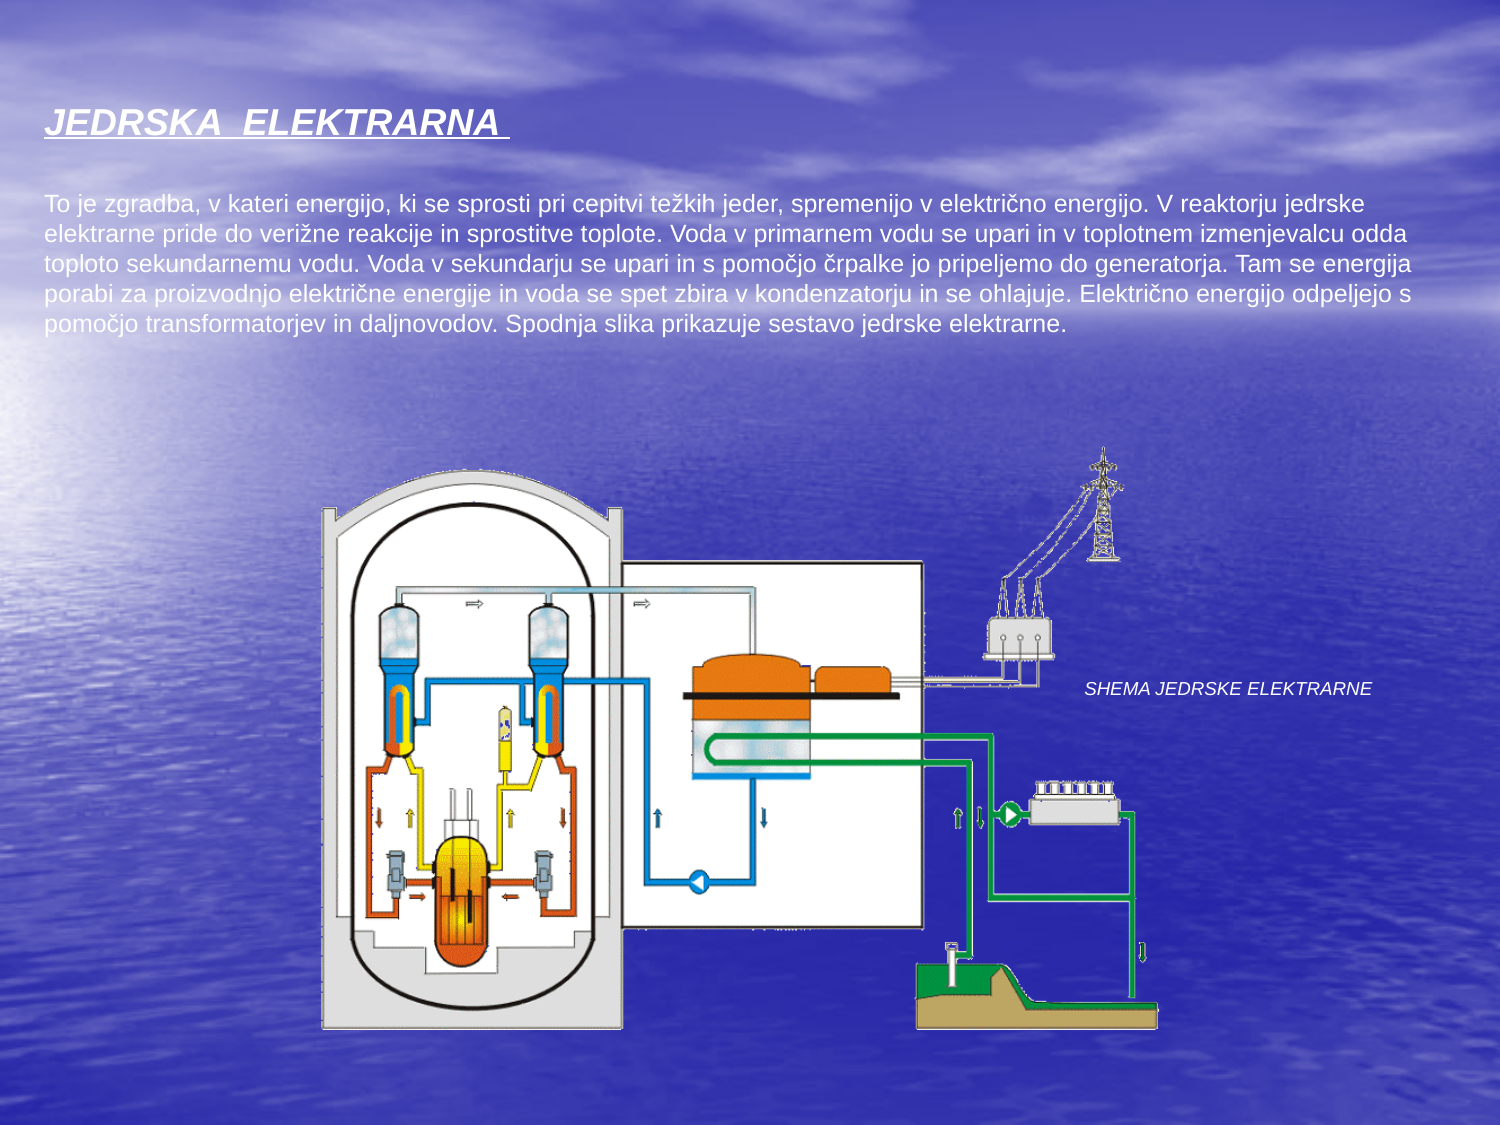

JEDRSKA ELEKTRARNA
To je zgradba, v kateri energijo, ki se sprosti pri cepitvi težkih jeder, spremenijo v električno energijo. V reaktorju jedrske elektrarne pride do verižne reakcije in sprostitve toplote. Voda v primarnem vodu se upari in v toplotnem izmenjevalcu odda toploto sekundarnemu vodu. Voda v sekundarju se upari in s pomočjo črpalke jo pripeljemo do generatorja. Tam se energija porabi za proizvodnjo električne energije in voda se spet zbira v kondenzatorju in se ohlajuje. Električno energijo odpeljejo s pomočjo transformatorjev in daljnovodov. Spodnja slika prikazuje sestavo jedrske elektrarne.
SHEMA JEDRSKE ELEKTRARNE